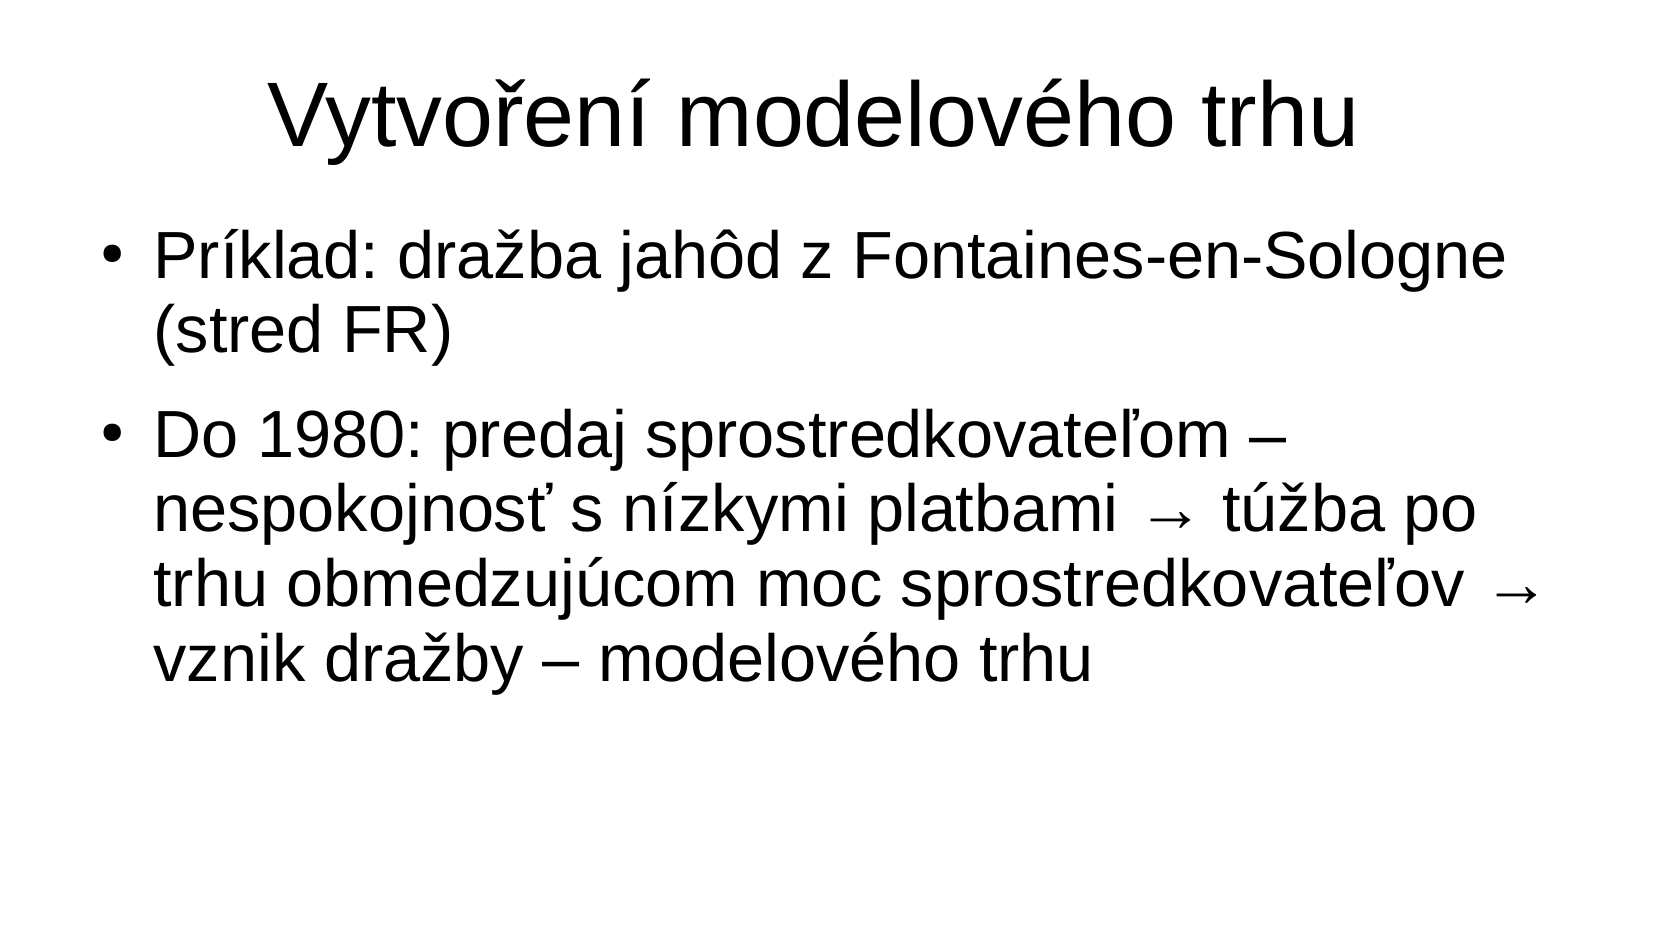

# Vytvoření modelového trhu
Príklad: dražba jahôd z Fontaines-en-Sologne (stred FR)
Do 1980: predaj sprostredkovateľom – nespokojnosť s nízkymi platbami → túžba po trhu obmedzujúcom moc sprostredkovateľov → vznik dražby – modelového trhu